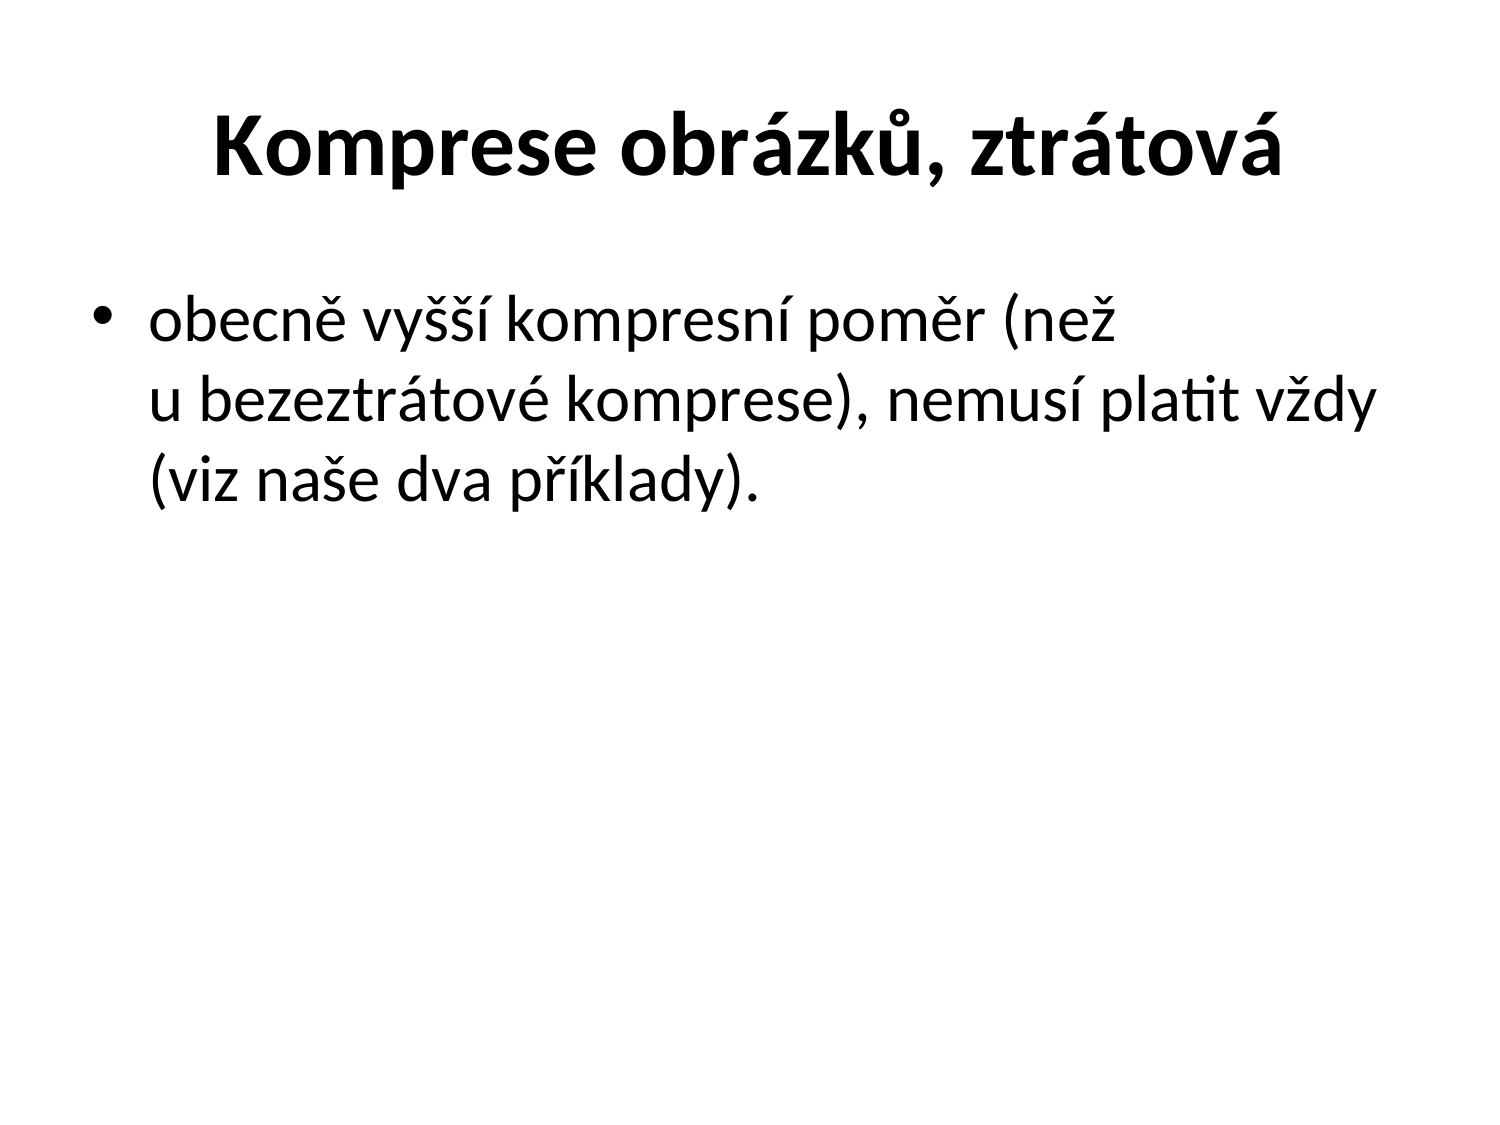

# Komprese obrázků, ztrátová
obecně vyšší kompresní poměr (než
u bezeztrátové komprese), nemusí platit vždy (viz naše dva příklady).